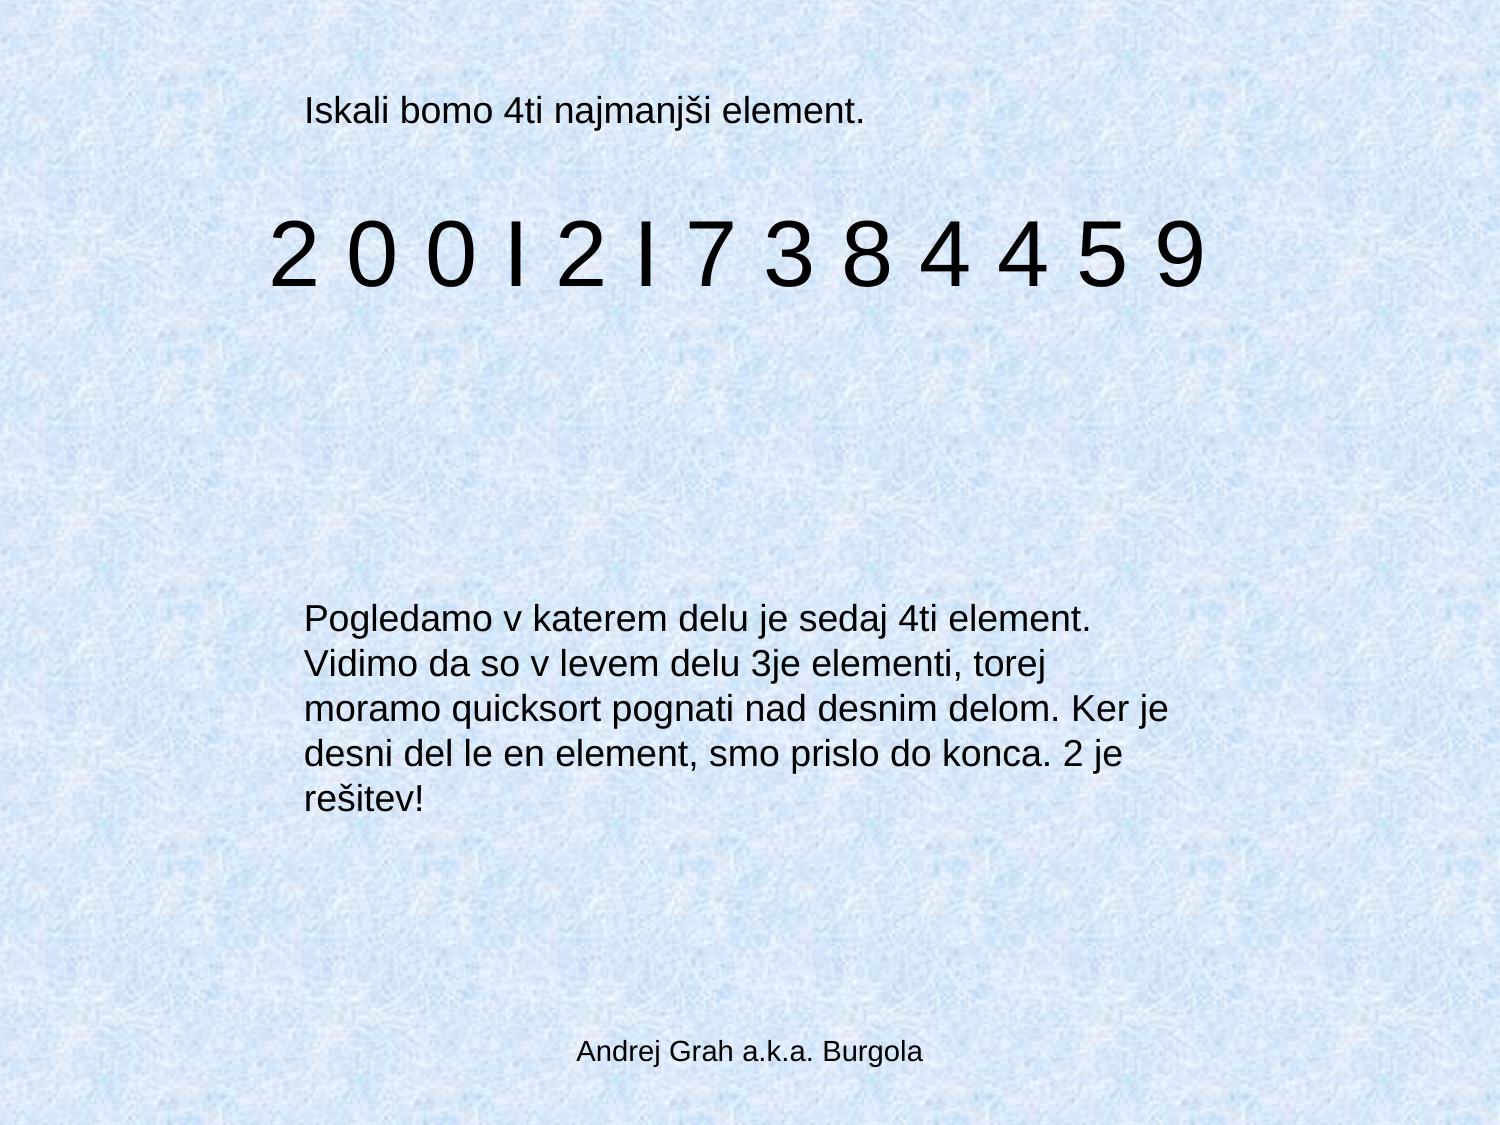

Iskali bomo 4ti najmanjši element.
2 0 0 I 2 I 7 3 8 4 4 5 9
Pogledamo v katerem delu je sedaj 4ti element. Vidimo da so v levem delu 3je elementi, torej moramo quicksort pognati nad desnim delom. Ker je desni del le en element, smo prislo do konca. 2 je rešitev!
Andrej Grah a.k.a. Burgola